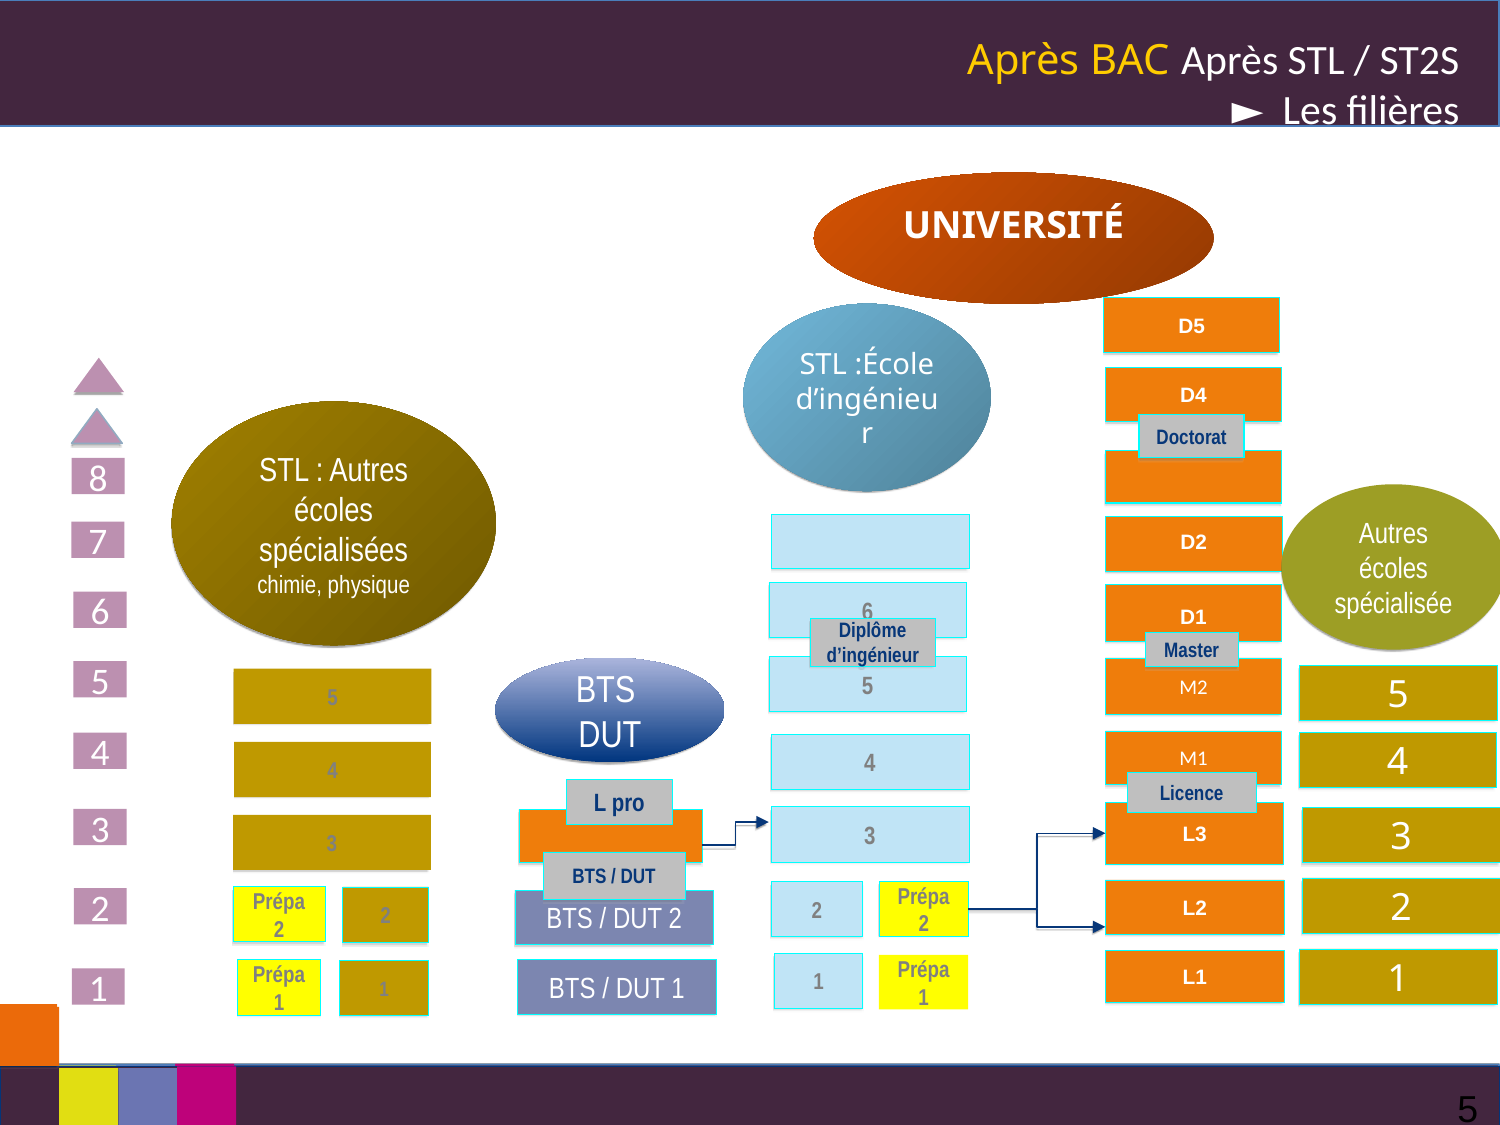

Après BAC Après STL / ST2S
 ► Les filières
UNIVERSITÉ
D5
STL :École d’ingénieur
D4
STL : Autres écoles spécialisées
chimie, physique
Doctorat
D3
8
Autres écoles spécialisée
D2
7
6
D1
6
S
Diplôme d’ingénieur
Master
5
BTS DUT
M2
5
5
5
M1
4
4
4
4
Licence
L pro
L3
3
3
3
3
BTS / DUT
2
L2
2
Prépa 2
Prépa 2
2
2
BTS / DUT 2
1
L1
1
Prépa 1
Prépa 1
BTS / DUT 1
1
1
3
3